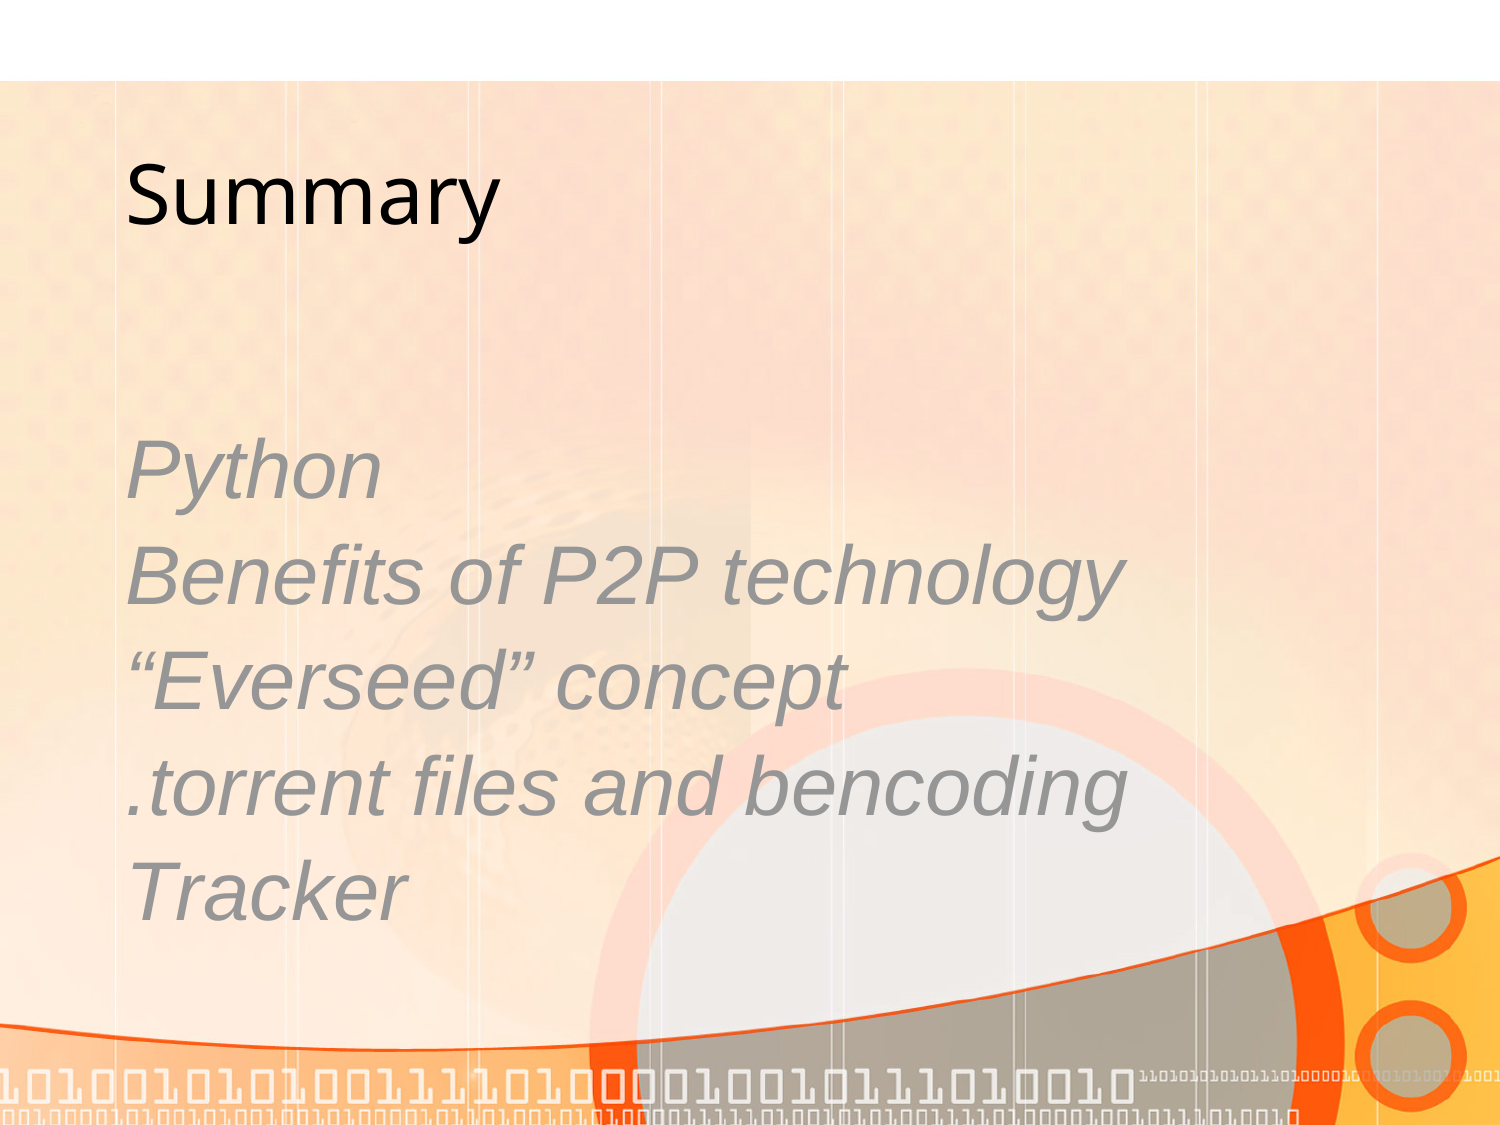

# Summary
Python
Benefits of P2P technology
“Everseed” concept
.torrent files and bencoding
Tracker